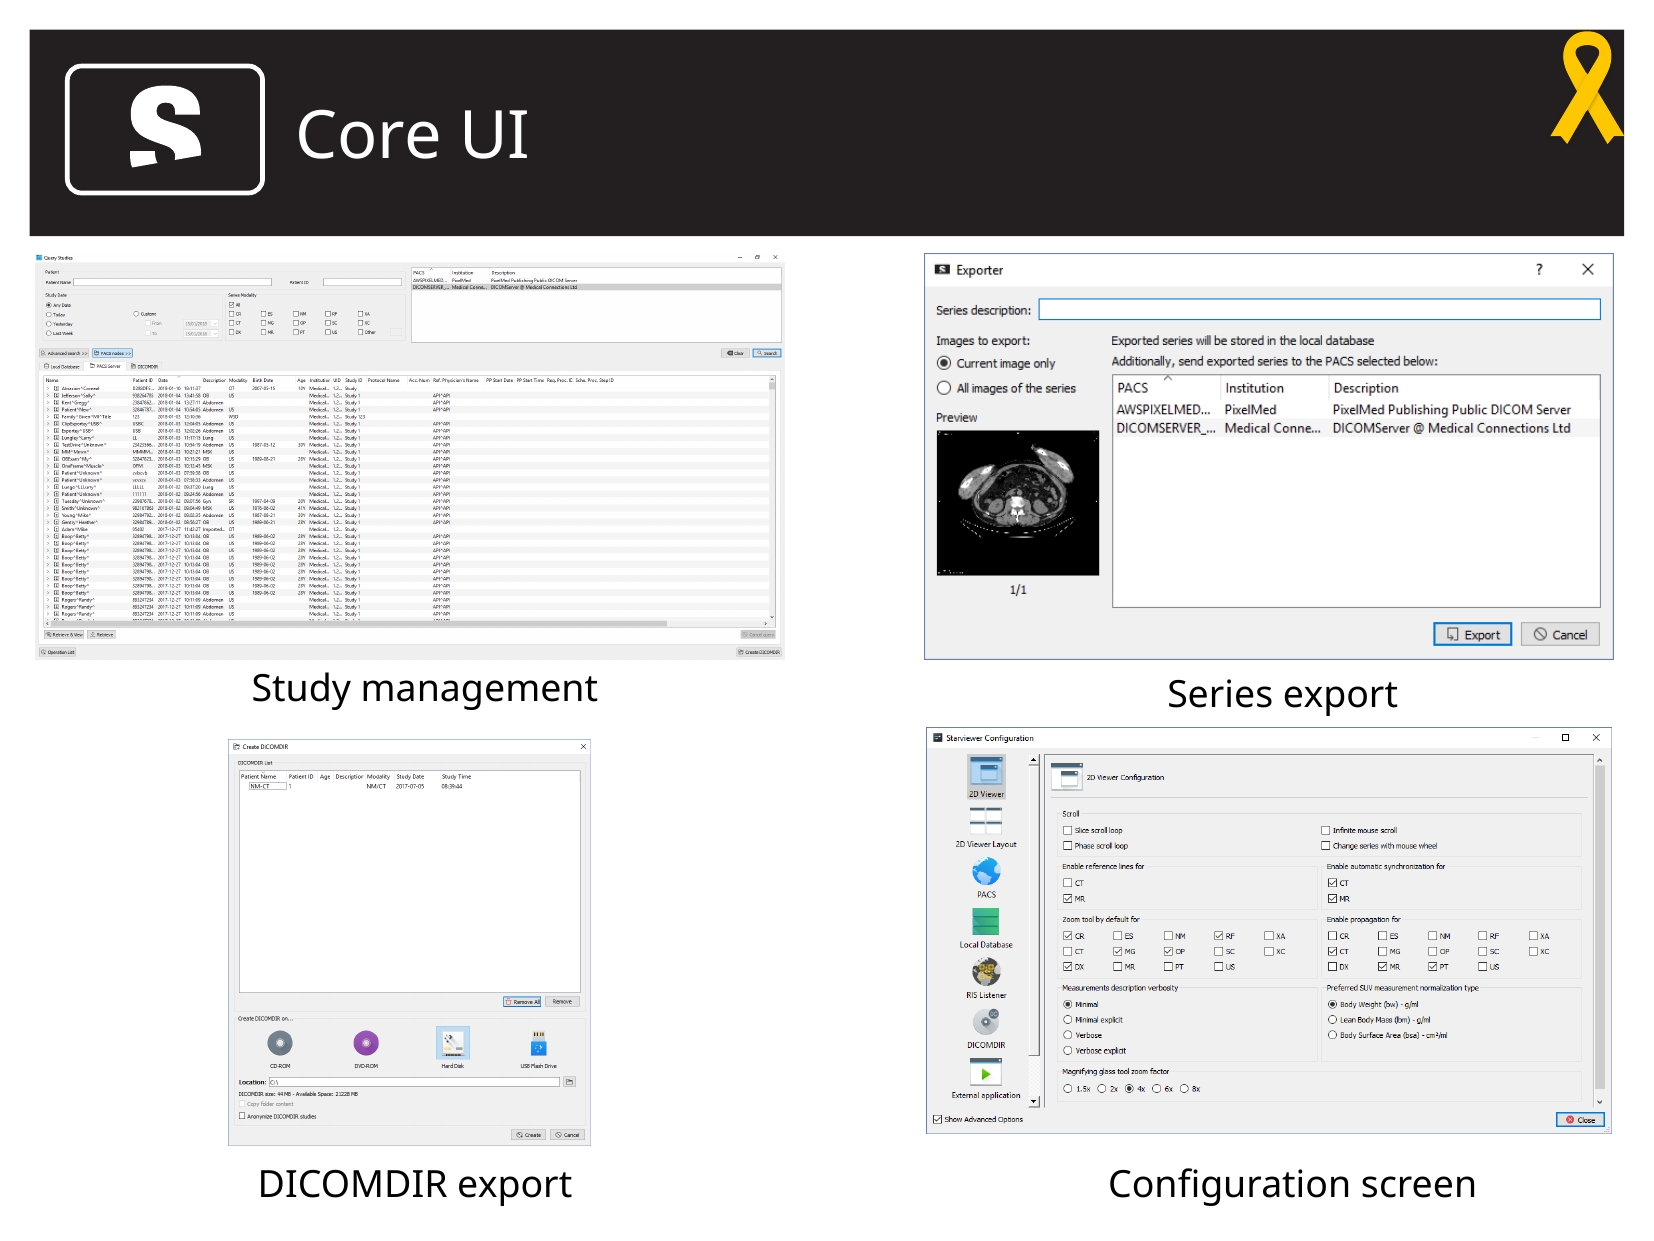

# Core UI
Study management
Series export
DICOMDIR export
Configuration screen